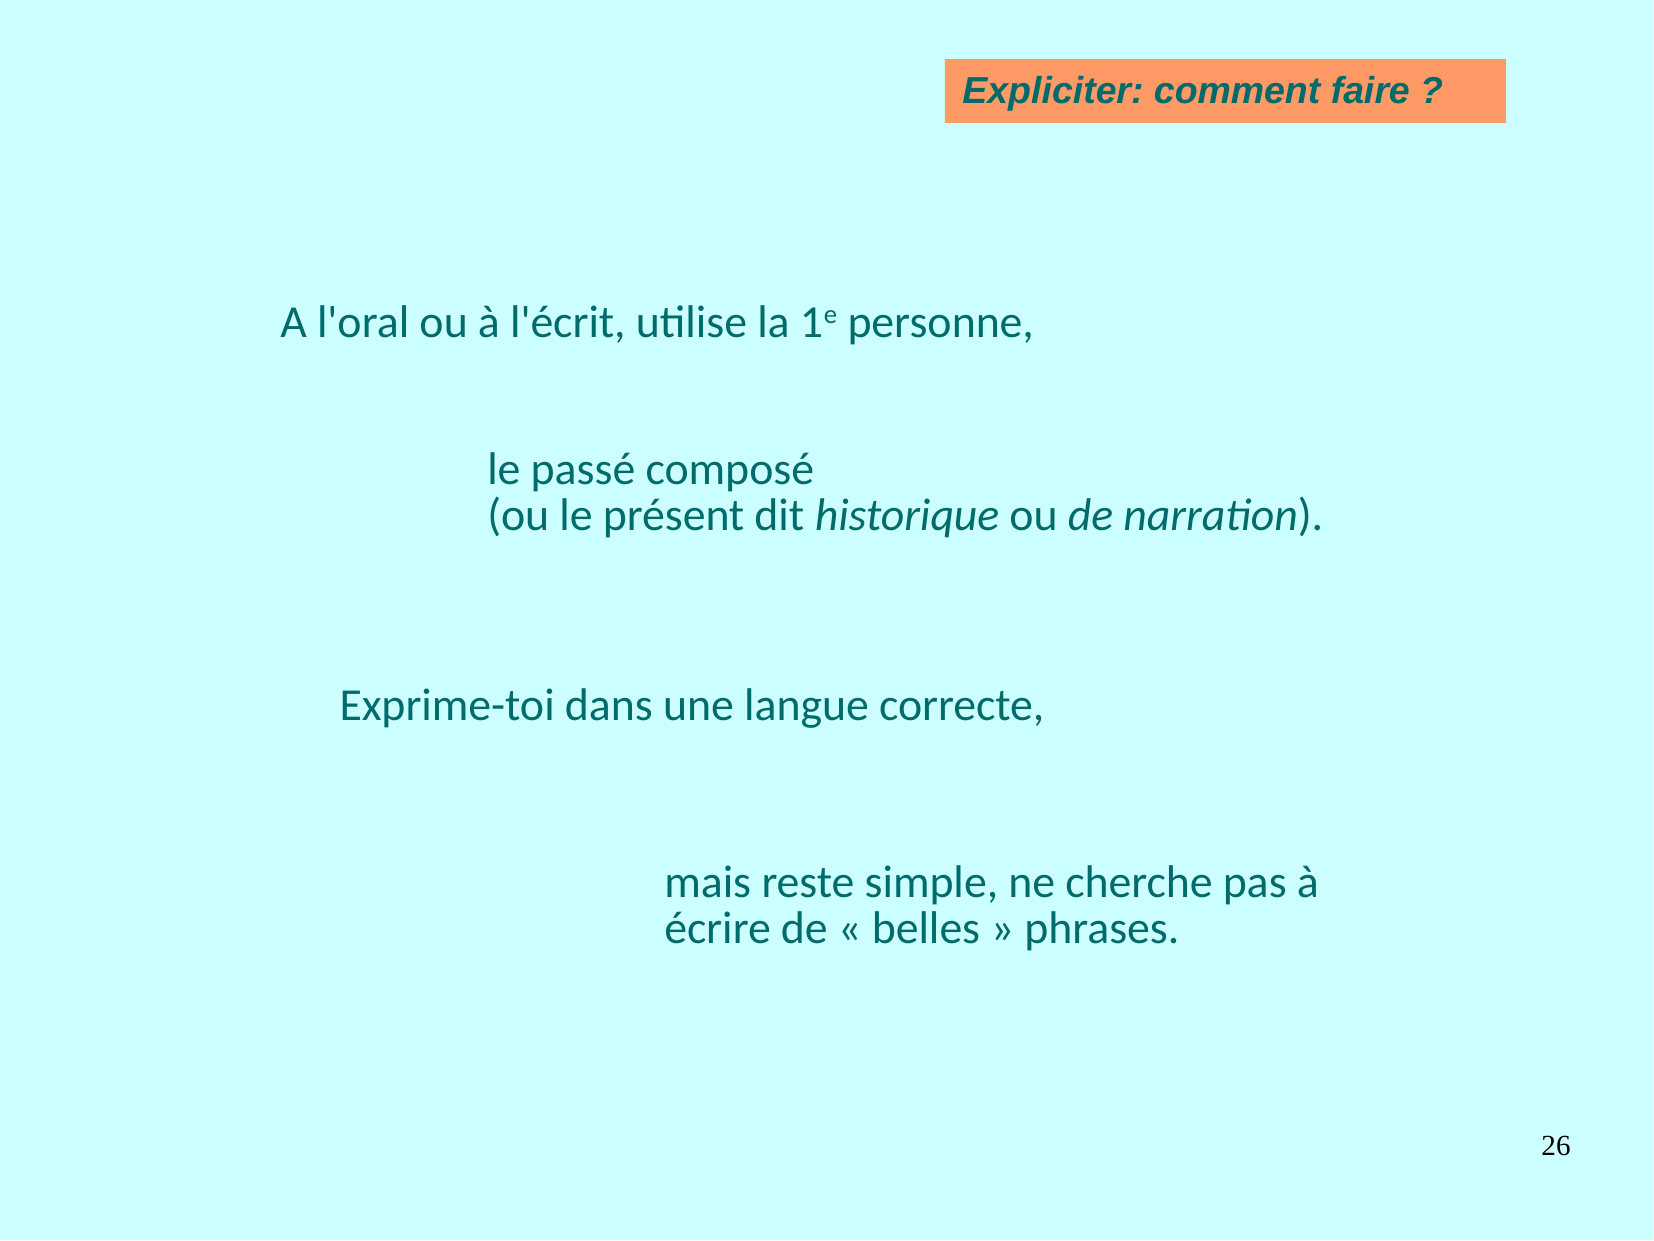

Expliciter: comment faire ?
A l'oral ou à l'écrit, utilise la 1e personne,
le passé composé
(ou le présent dit historique ou de narration).
Exprime-toi dans une langue correcte,
mais reste simple, ne cherche pas à écrire de « belles » phrases.
26